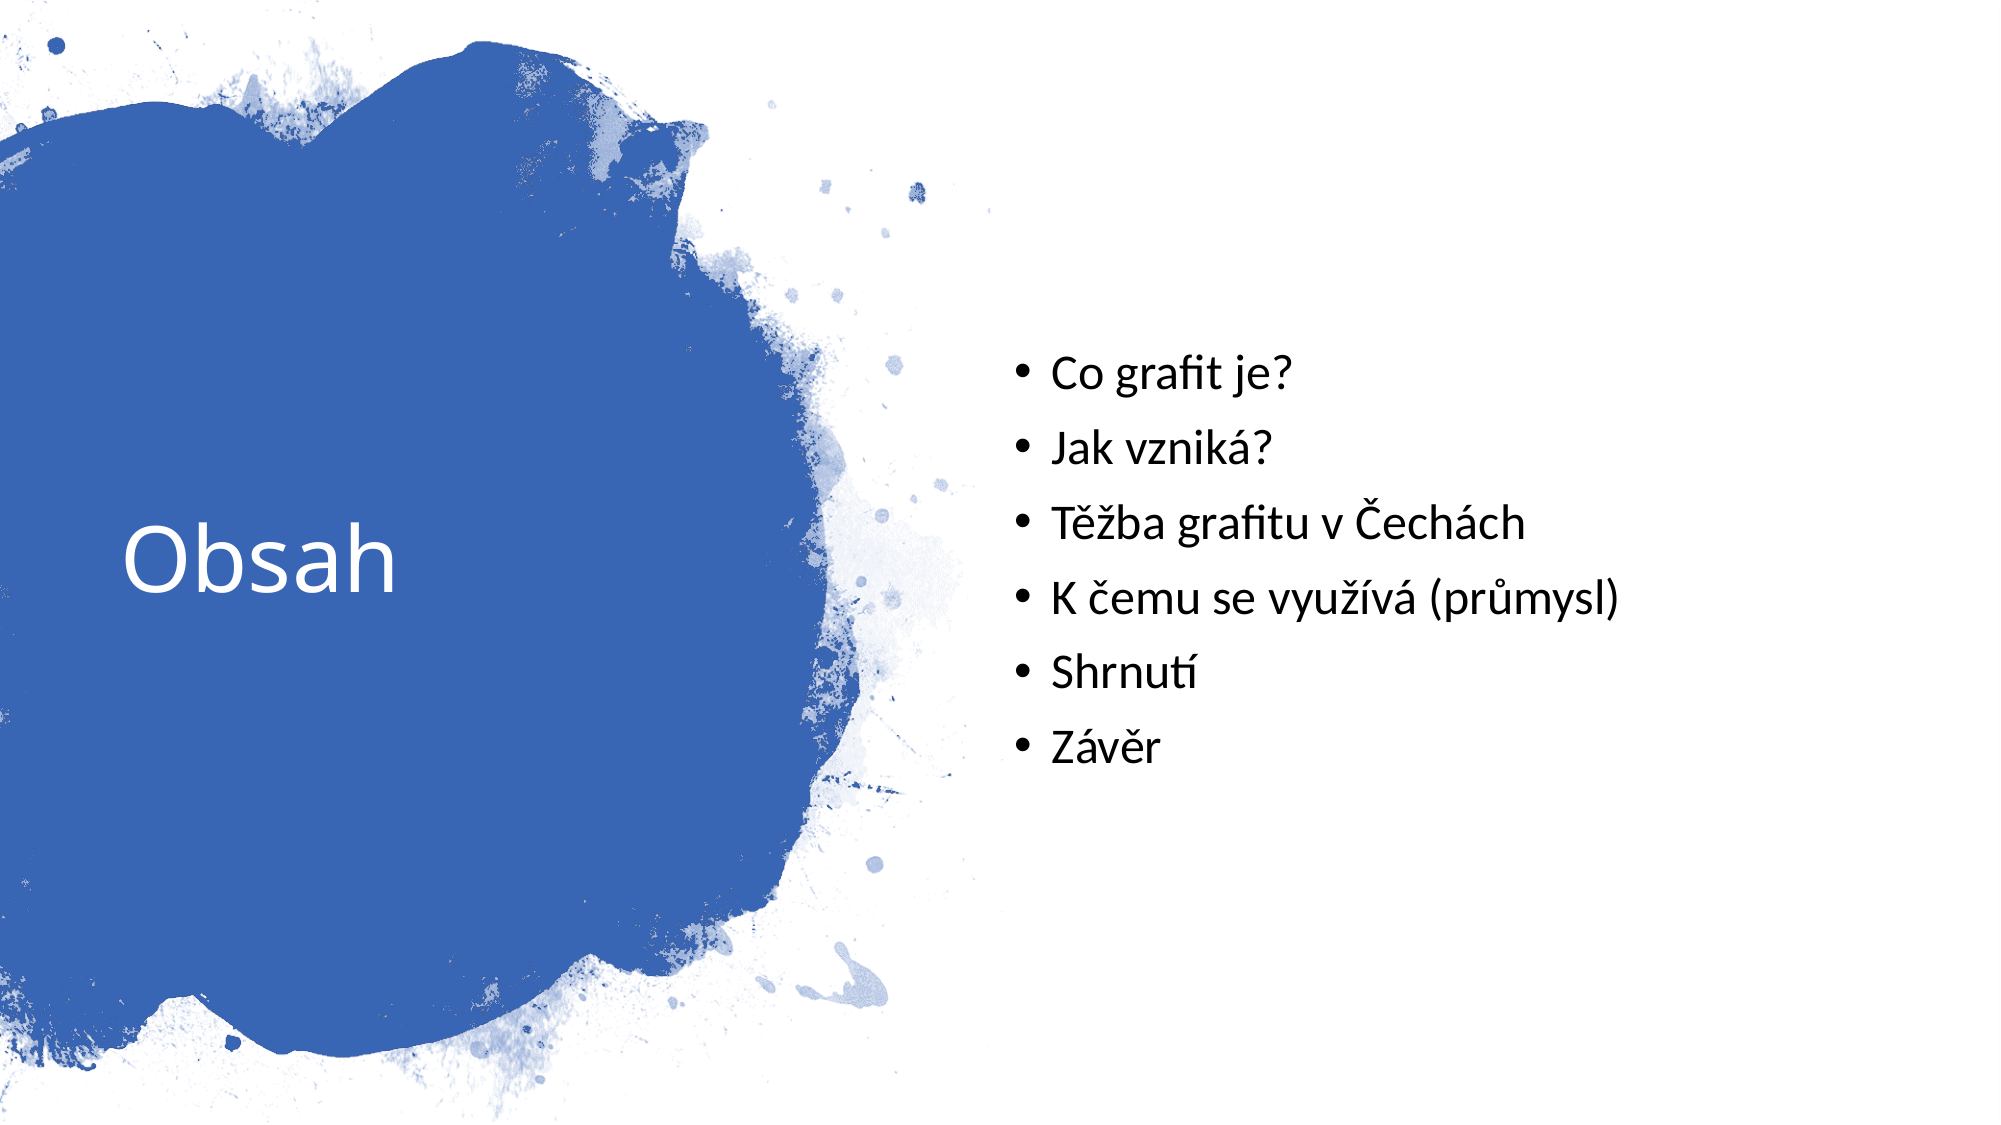

Co grafit je?
Jak vzniká?
Těžba grafitu v Čechách
K čemu se využívá (průmysl)
Shrnutí
Závěr
# Obsah